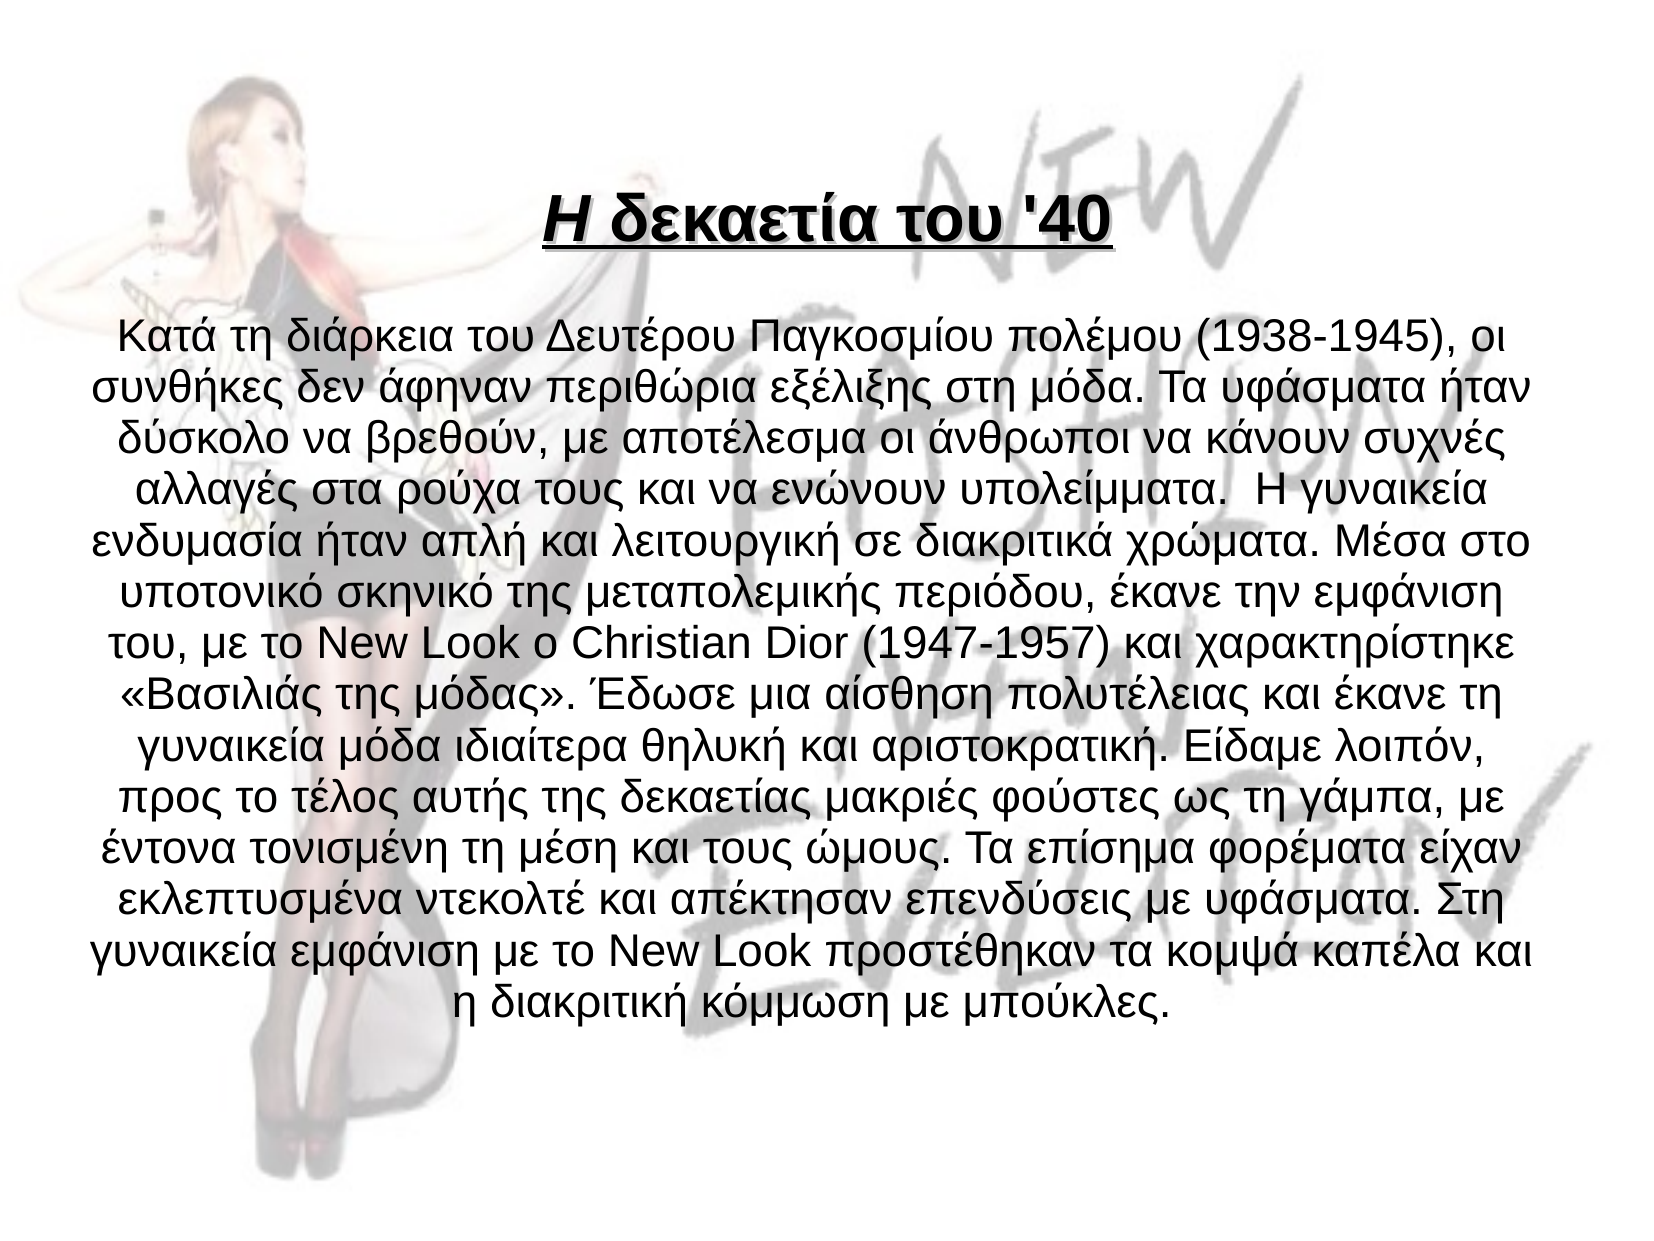

# Η δεκαετία του '40
Κατά τη διάρκεια του Δευτέρου Παγκοσμίου πολέμου (1938-1945), οι συνθήκες δεν άφηναν περιθώρια εξέλιξης στη μόδα. Τα υφάσματα ήταν δύσκολο να βρεθούν, με αποτέλεσμα οι άνθρωποι να κάνουν συχνές αλλαγές στα ρούχα τους και να ενώνουν υπολείμματα. Η γυναικεία ενδυμασία ήταν απλή και λειτουργική σε διακριτικά χρώματα. Μέσα στο υποτονικό σκηνικό της μεταπολεμικής περιόδου, έκανε την εμφάνιση του, με το New Look ο Christian Dior (1947-1957) και χαρακτηρίστηκε «Βασιλιάς της μόδας». Έδωσε μια αίσθηση πολυτέλειας και έκανε τη γυναικεία μόδα ιδιαίτερα θηλυκή και αριστοκρατική. Είδαμε λοιπόν, προς το τέλος αυτής της δεκαετίας μακριές φούστες ως τη γάμπα, με έντονα τονισμένη τη μέση και τους ώμους. Τα επίσημα φορέματα είχαν εκλεπτυσμένα ντεκολτέ και απέκτησαν επενδύσεις με υφάσματα. Στη γυναικεία εμφάνιση με το New Look προστέθηκαν τα κομψά καπέλα και η διακριτική κόμμωση με μπούκλες.